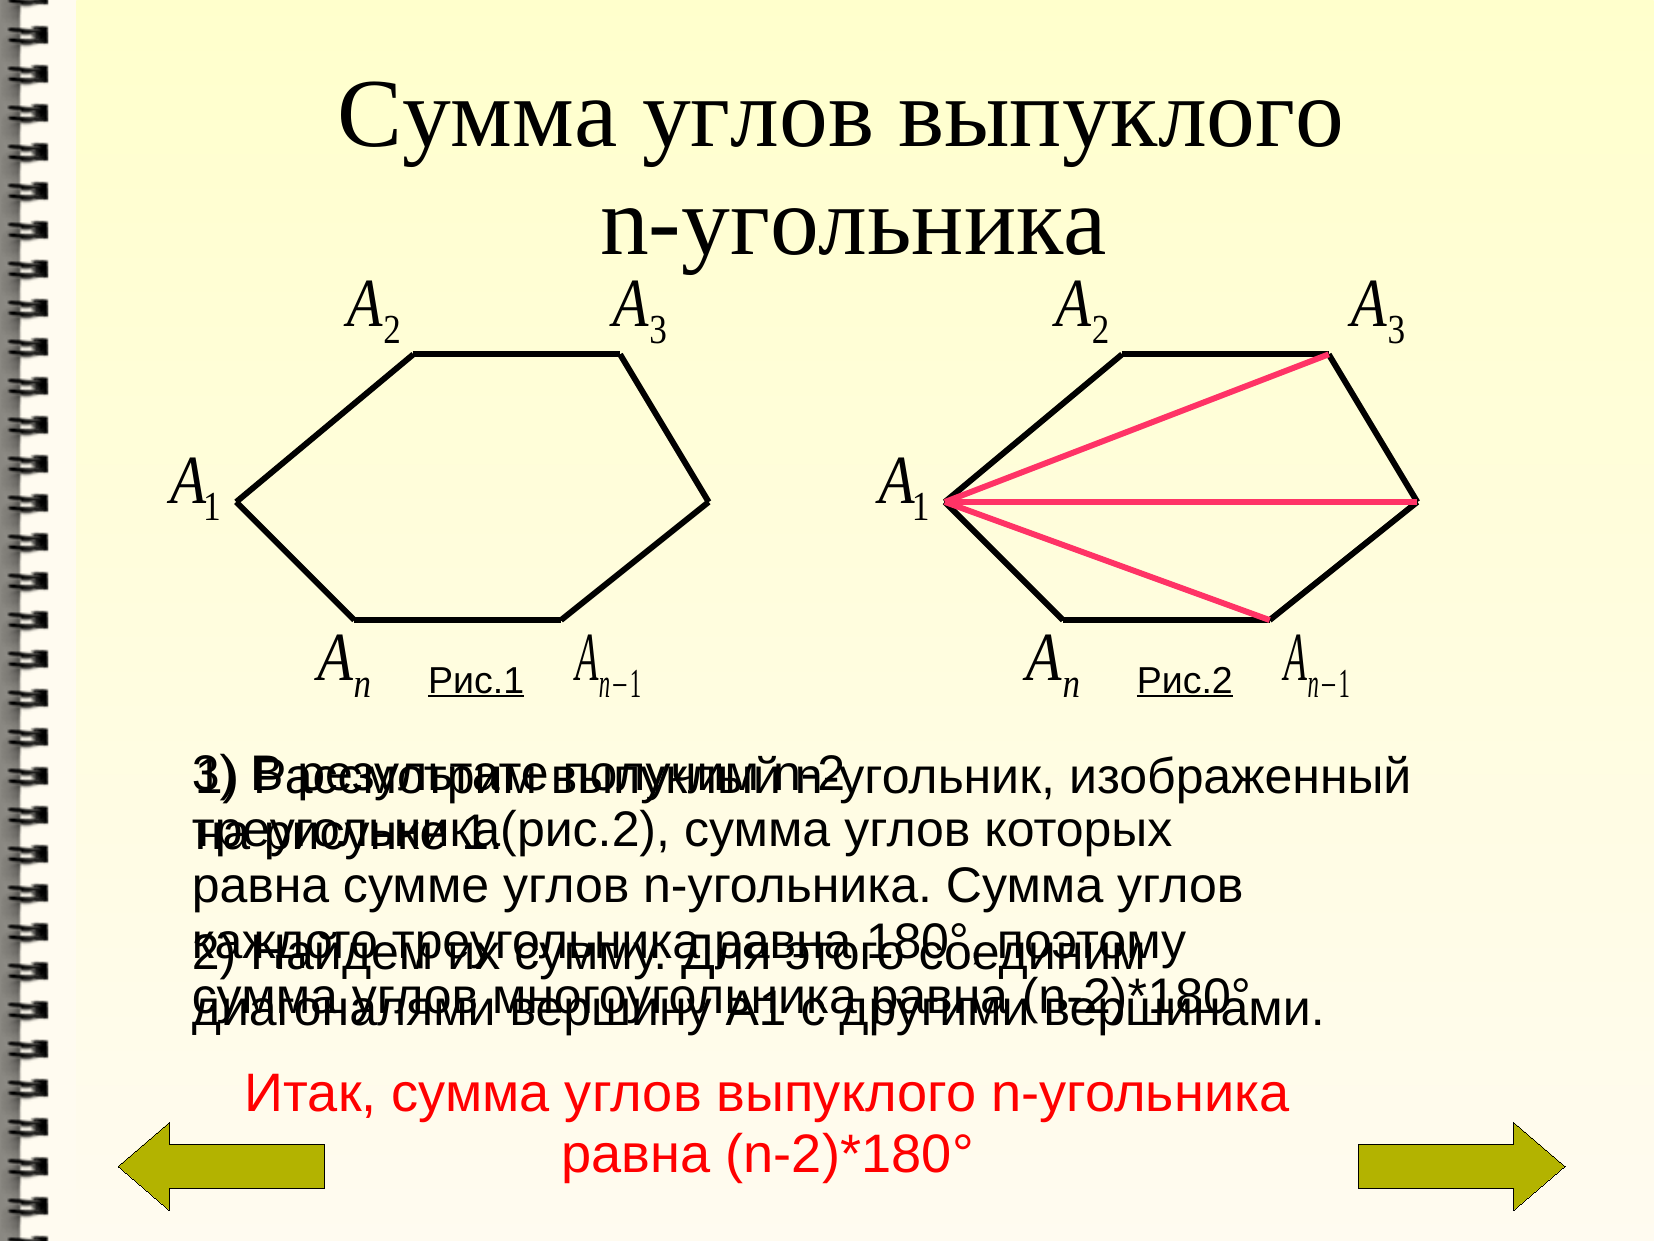

# Сумма углов выпуклого n-угольника
Рис.1
Рис.2
3) В результате получим n-2 треугольника(рис.2), сумма углов которых равна сумме углов n-угольника. Сумма углов каждого треугольника равна 180°, поэтому сумма углов многоугольника равна (n-2)*180°
1) Рассмотрим выпуклый n-угольник, изображенный на рисунке 1.
2) Найдем их сумму. Для этого соединим диагоналями вершину А1 с другими вершинами.
Итак, сумма углов выпуклого n-угольника равна (n-2)*180°